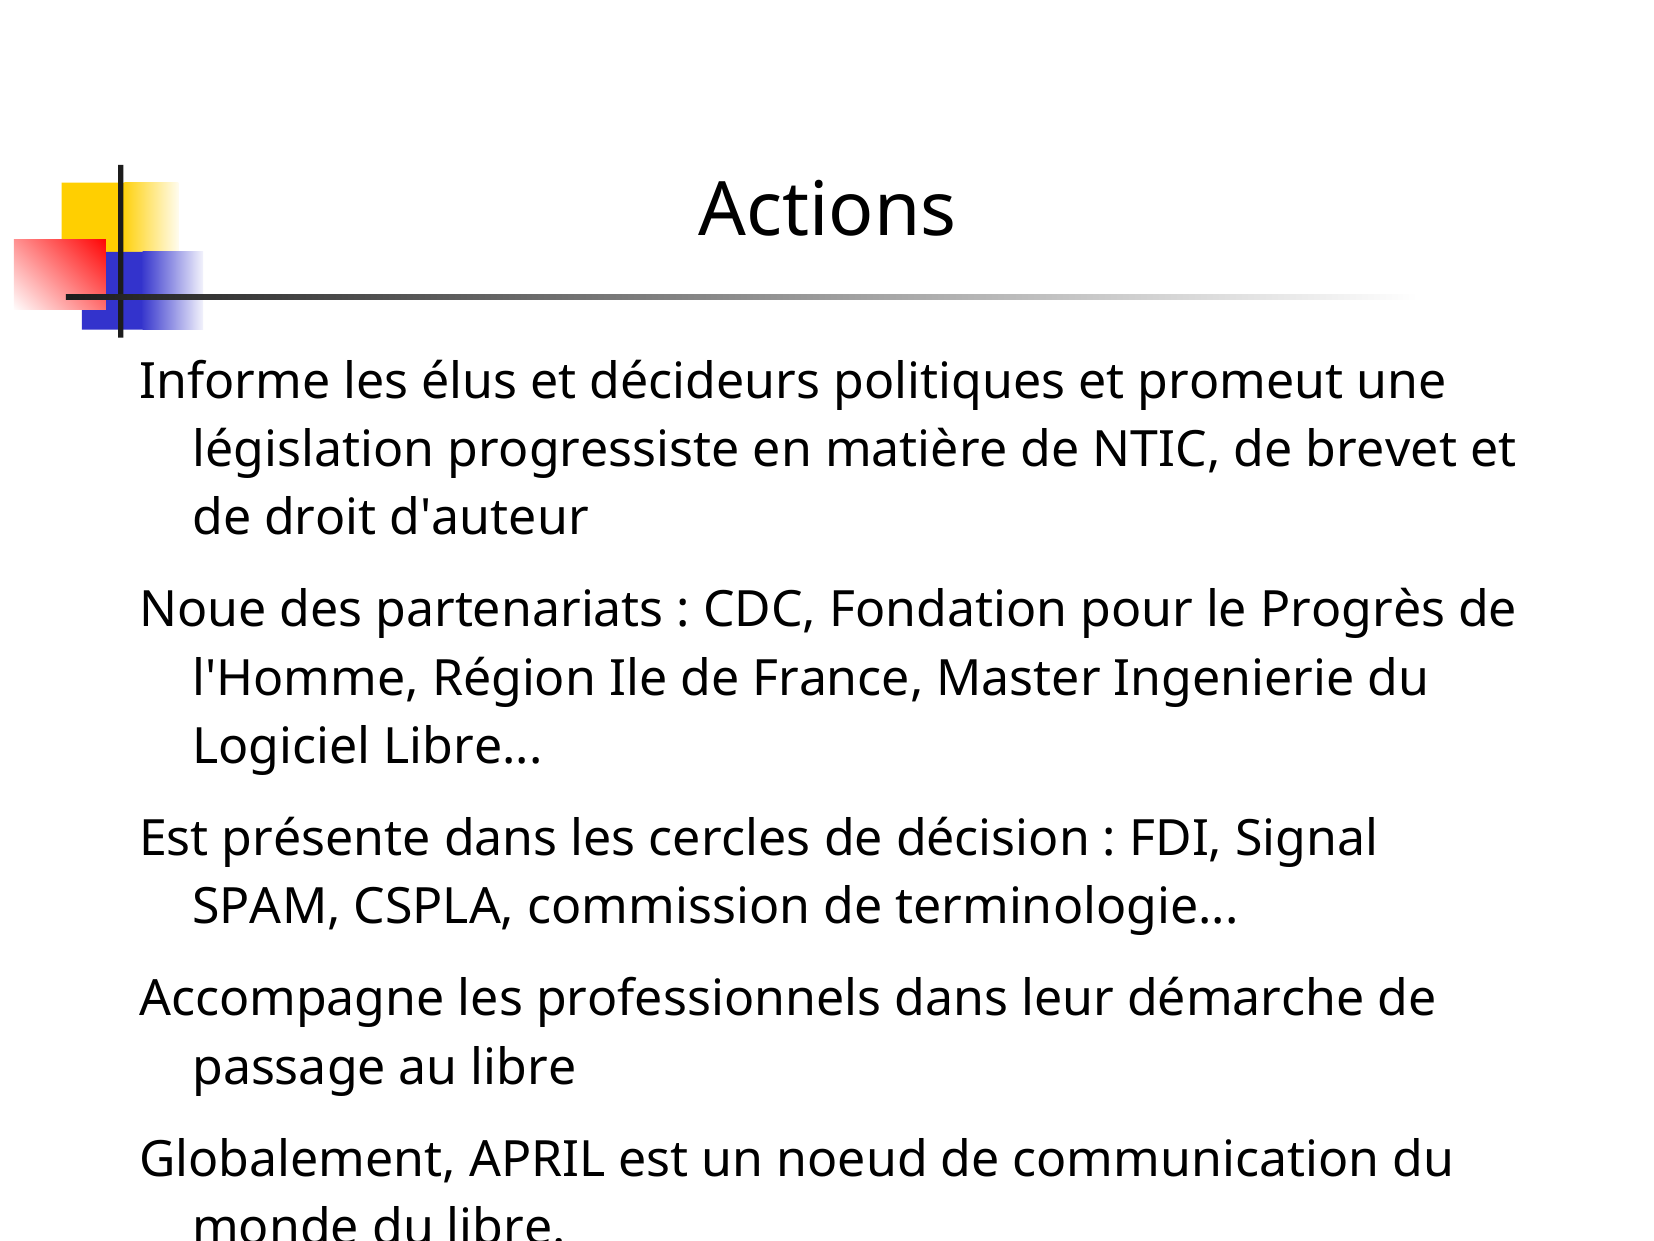

# Actions
Informe les élus et décideurs politiques et promeut une législation progressiste en matière de NTIC, de brevet et de droit d'auteur
Noue des partenariats : CDC, Fondation pour le Progrès de l'Homme, Région Ile de France, Master Ingenierie du Logiciel Libre...
Est présente dans les cercles de décision : FDI, Signal SPAM, CSPLA, commission de terminologie...
Accompagne les professionnels dans leur démarche de passage au libre
Globalement, APRIL est un noeud de communication du monde du libre.